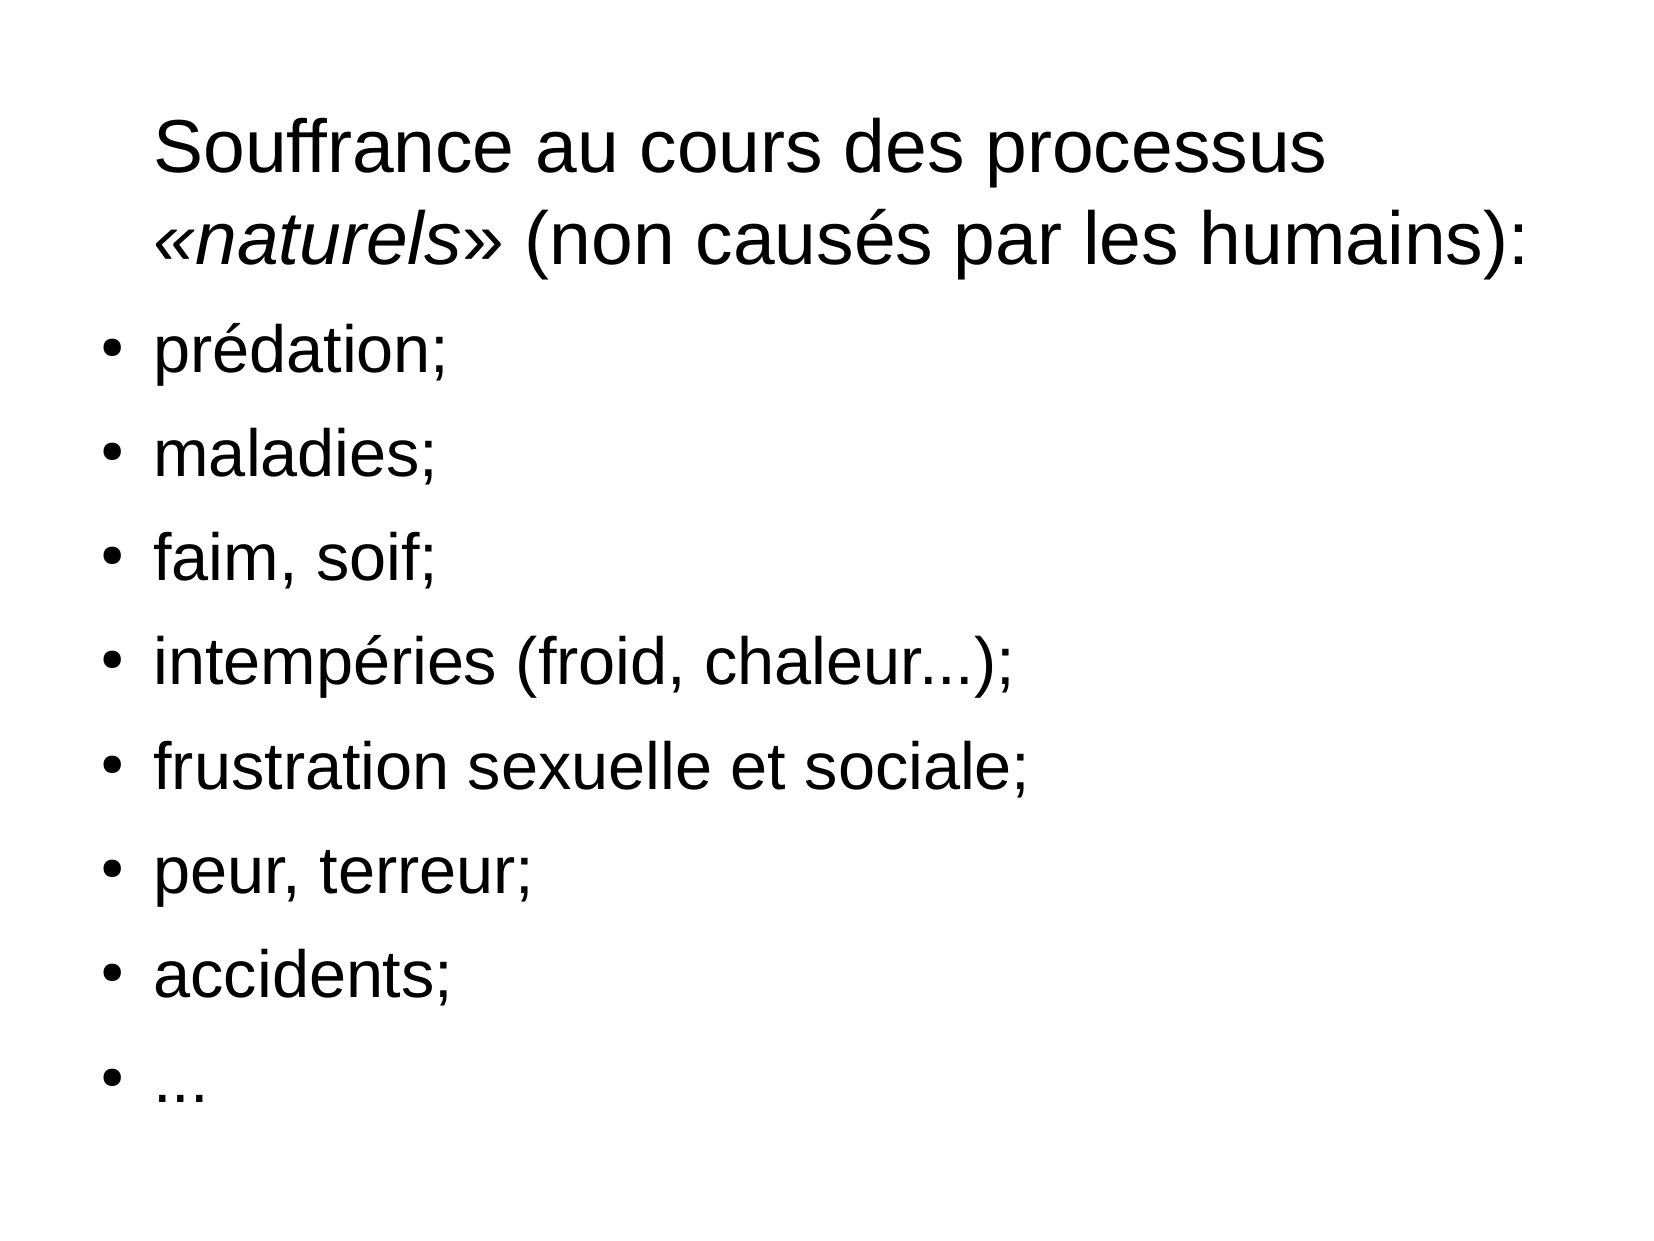

# Souffrance au cours des processus «naturels» (non causés par les humains):
prédation;
maladies;
faim, soif;
intempéries (froid, chaleur...);
frustration sexuelle et sociale;
peur, terreur;
accidents;
...